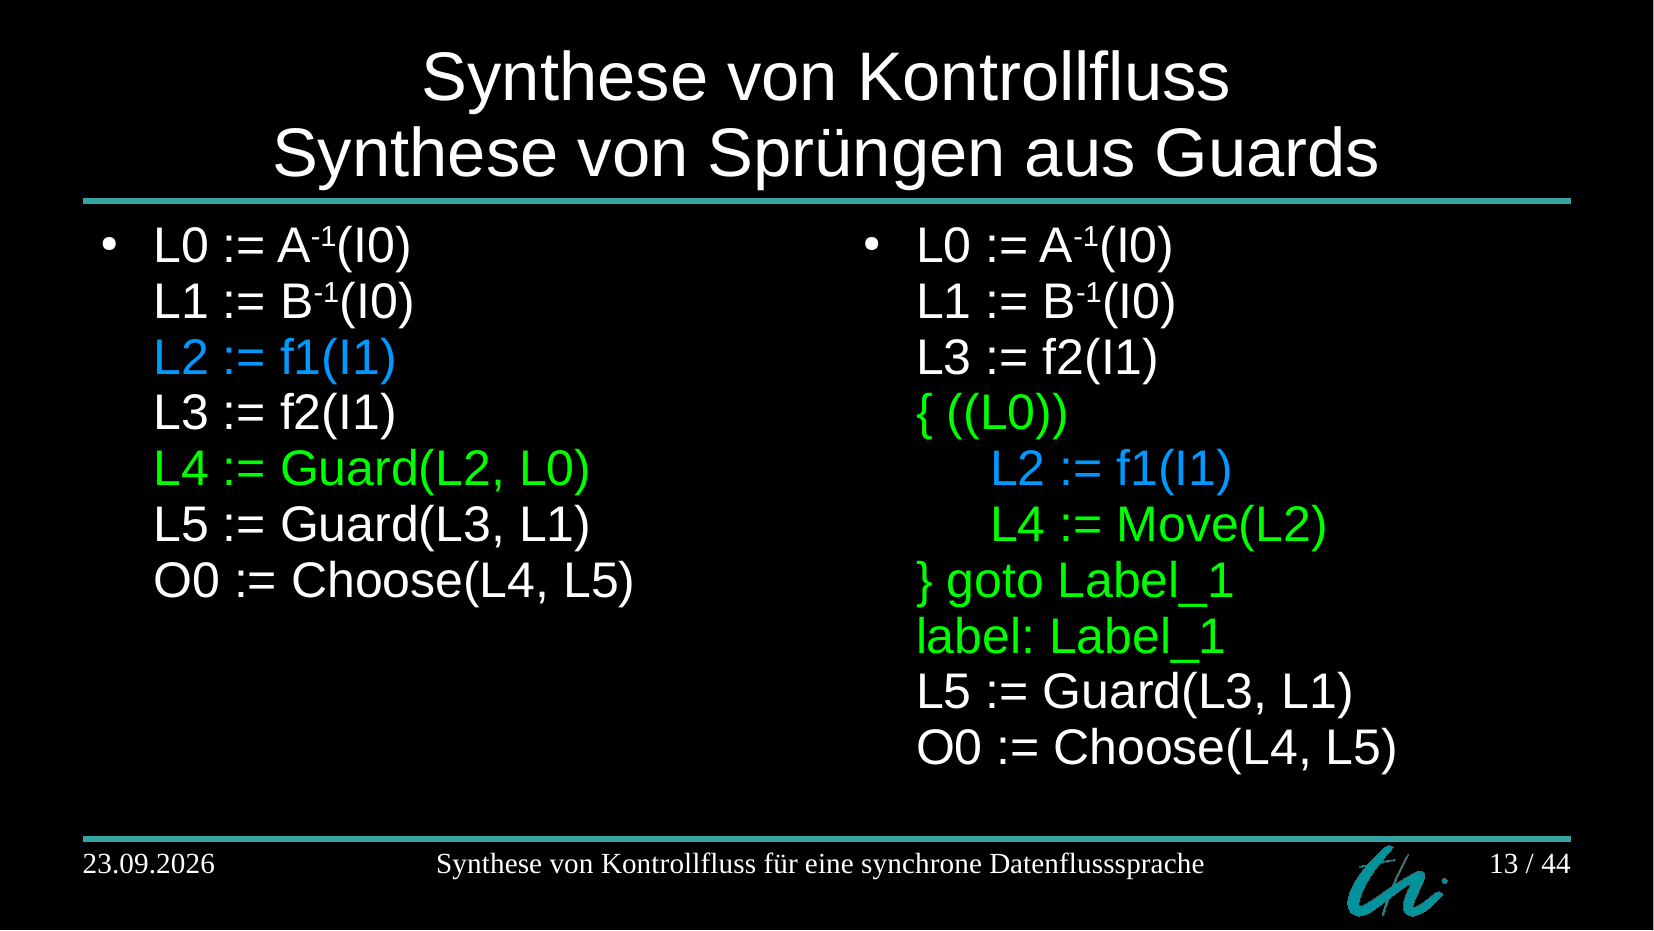

# Synthese von Kontrollfluss Synthese von Sprüngen aus Guards
L0 := A-1(I0)
L1 := B-1(I0)
L2 := f1(I1)
L3 := f2(I1)
L4 := Guard(L2, L0)
L5 := Guard(L3, L1)
O0 := Choose(L4, L5)
L0 := A-1(I0)
L1 := B-1(I0)
L3 := f2(I1)
{ ((L0))
	L2 := f1(I1)
	L4 := Move(L2)
} goto Label_1
label: Label_1
L5 := Guard(L3, L1)
O0 := Choose(L4, L5)
Synthese von Kontrollfluss für eine synchrone Datenflusssprache
13